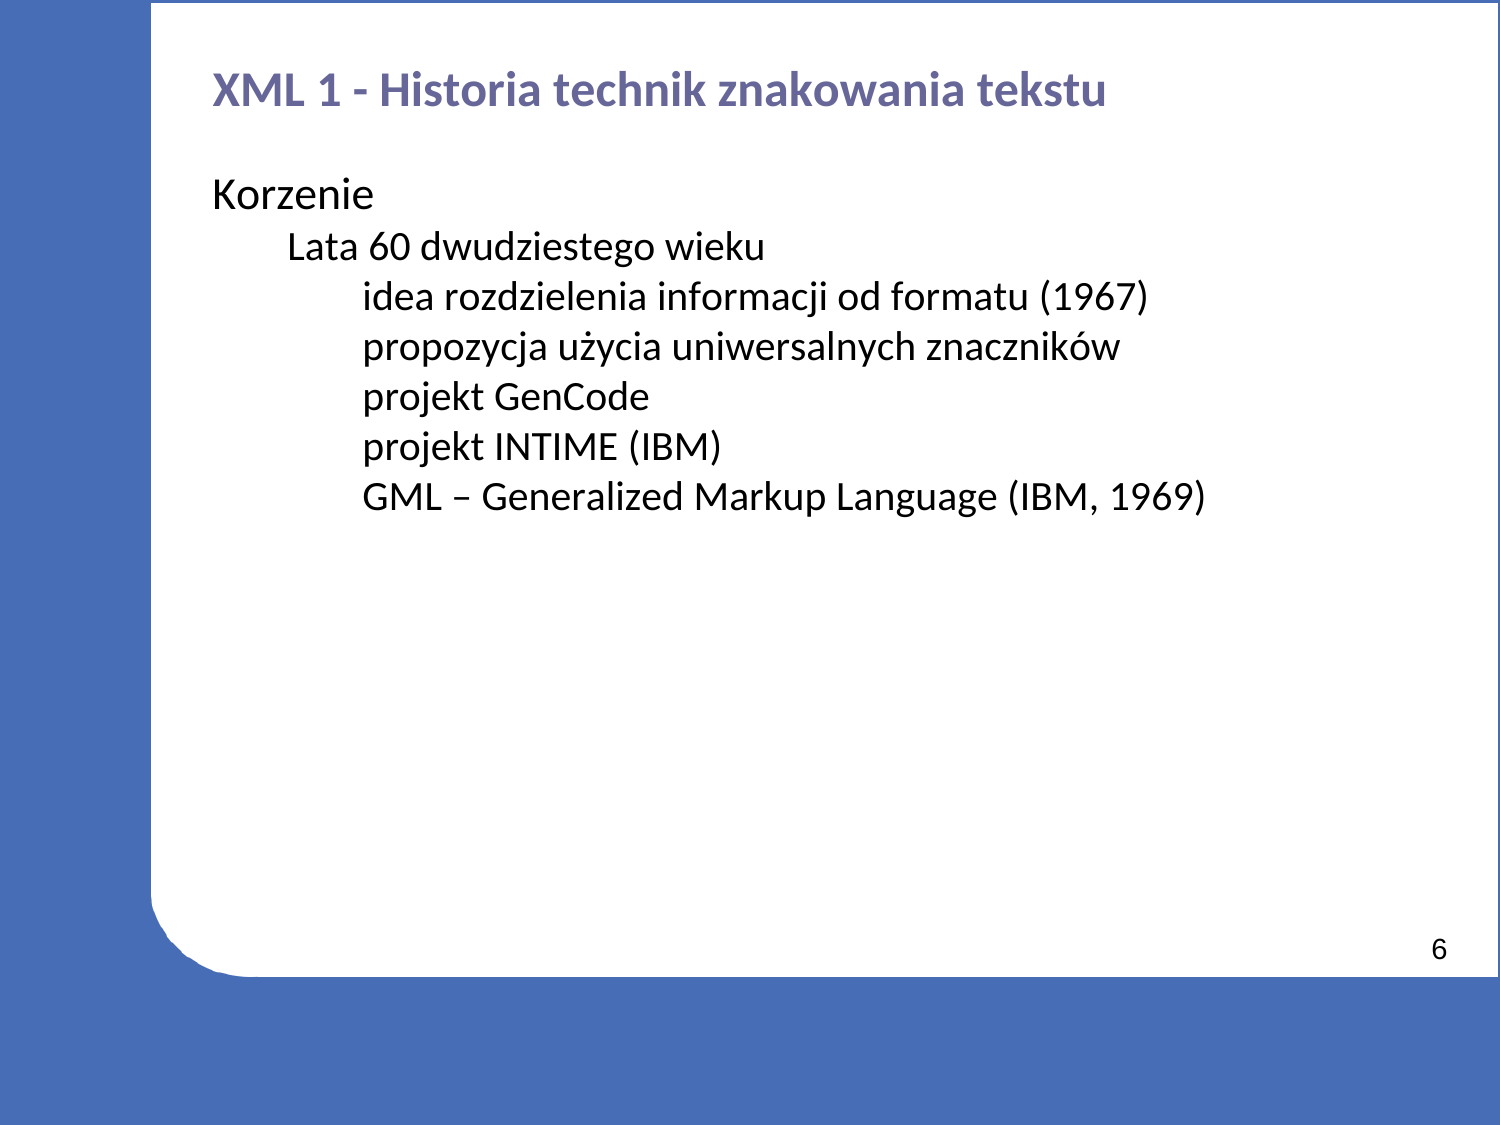

# XML 1 - Historia technik znakowania tekstu
Korzenie
Lata 60 dwudziestego wieku
idea rozdzielenia informacji od formatu (1967)
propozycja użycia uniwersalnych znaczników
projekt GenCode
projekt INTIME (IBM)
GML – Generalized Markup Language (IBM, 1969)
6